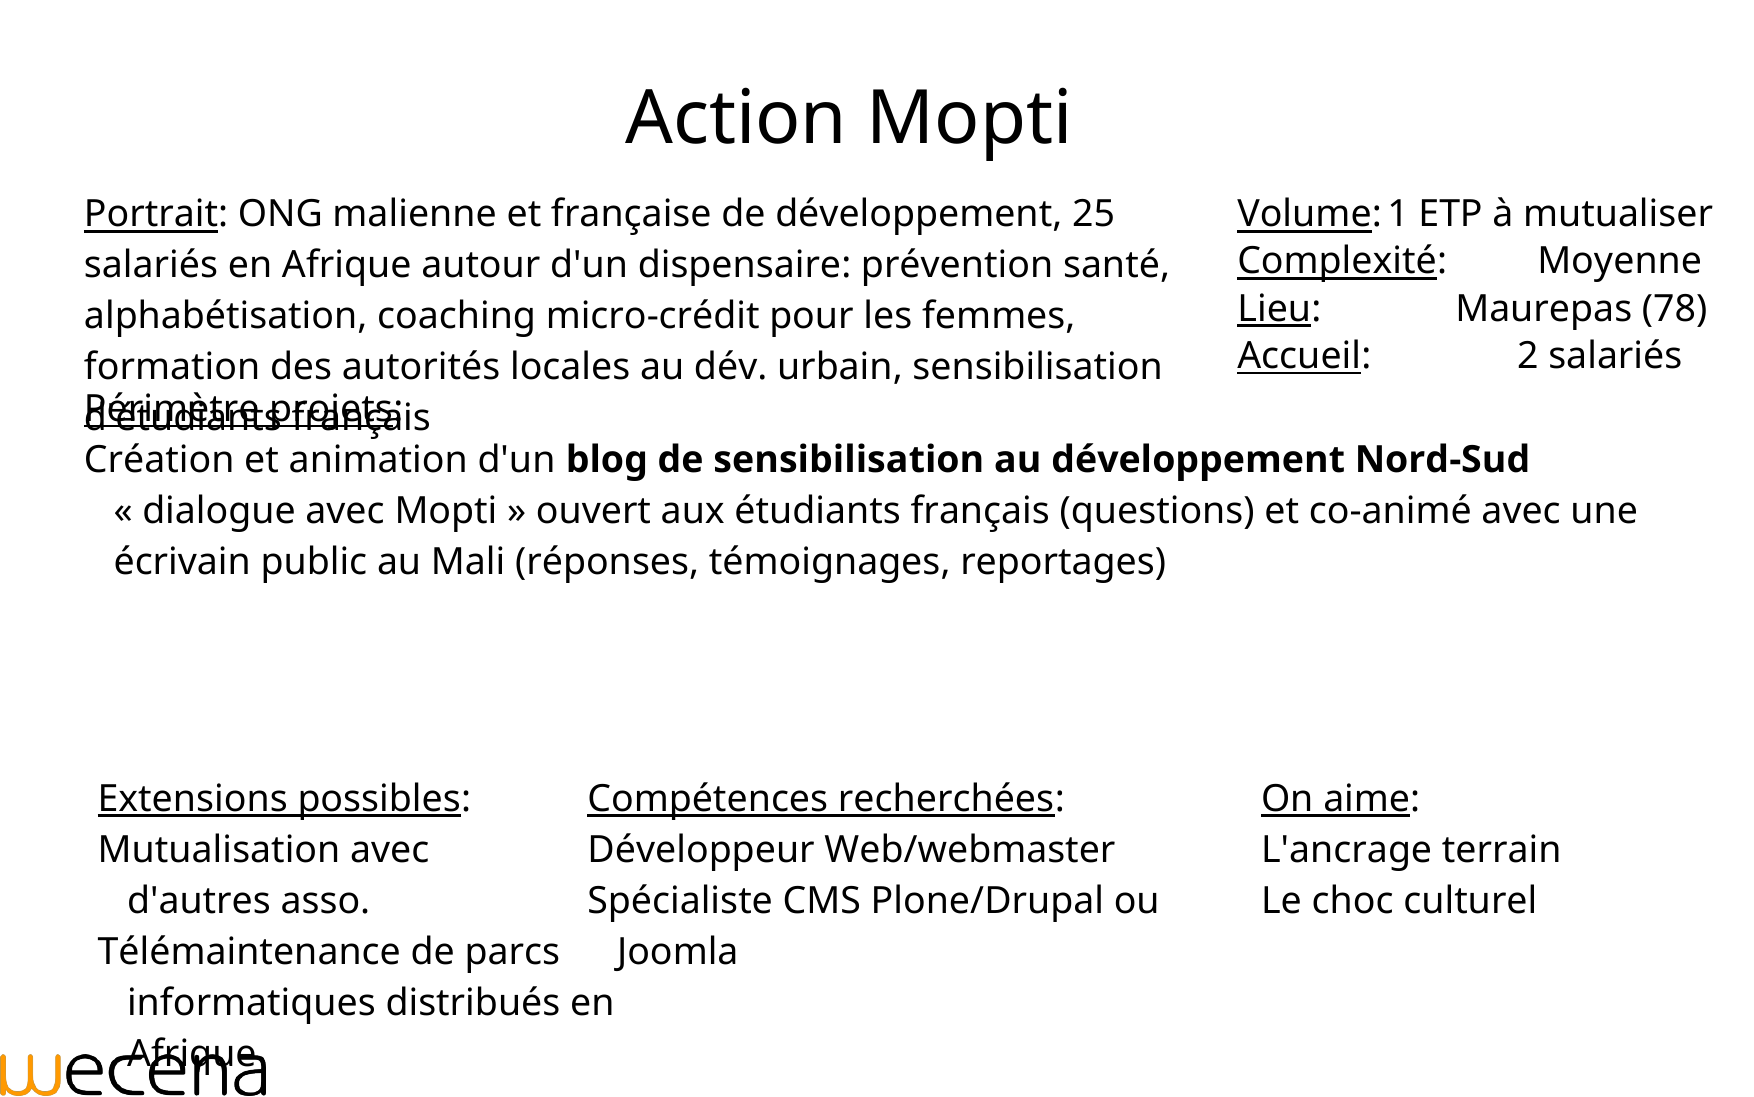

# Action Mopti
Portrait: ONG malienne et française de développement, 25 salariés en Afrique autour d'un dispensaire: prévention santé, alphabétisation, coaching micro-crédit pour les femmes, formation des autorités locales au dév. urbain, sensibilisation d'étudiants français
Volume:	1 ETP à mutualiser
Complexité: 	Moyenne
Lieu: 	 Maurepas (78)
Accueil: 2 salariés
Périmètre projets:
Création et animation d'un blog de sensibilisation au développement Nord-Sud « dialogue avec Mopti » ouvert aux étudiants français (questions) et co-animé avec une écrivain public au Mali (réponses, témoignages, reportages)
Extensions possibles:
Mutualisation avec
d'autres asso.
Télémaintenance de parcs
informatiques distribués en
Afrique
Compétences recherchées:
Développeur Web/webmaster
Spécialiste CMS Plone/Drupal ou
Joomla
On aime:
L'ancrage terrain
Le choc culturel